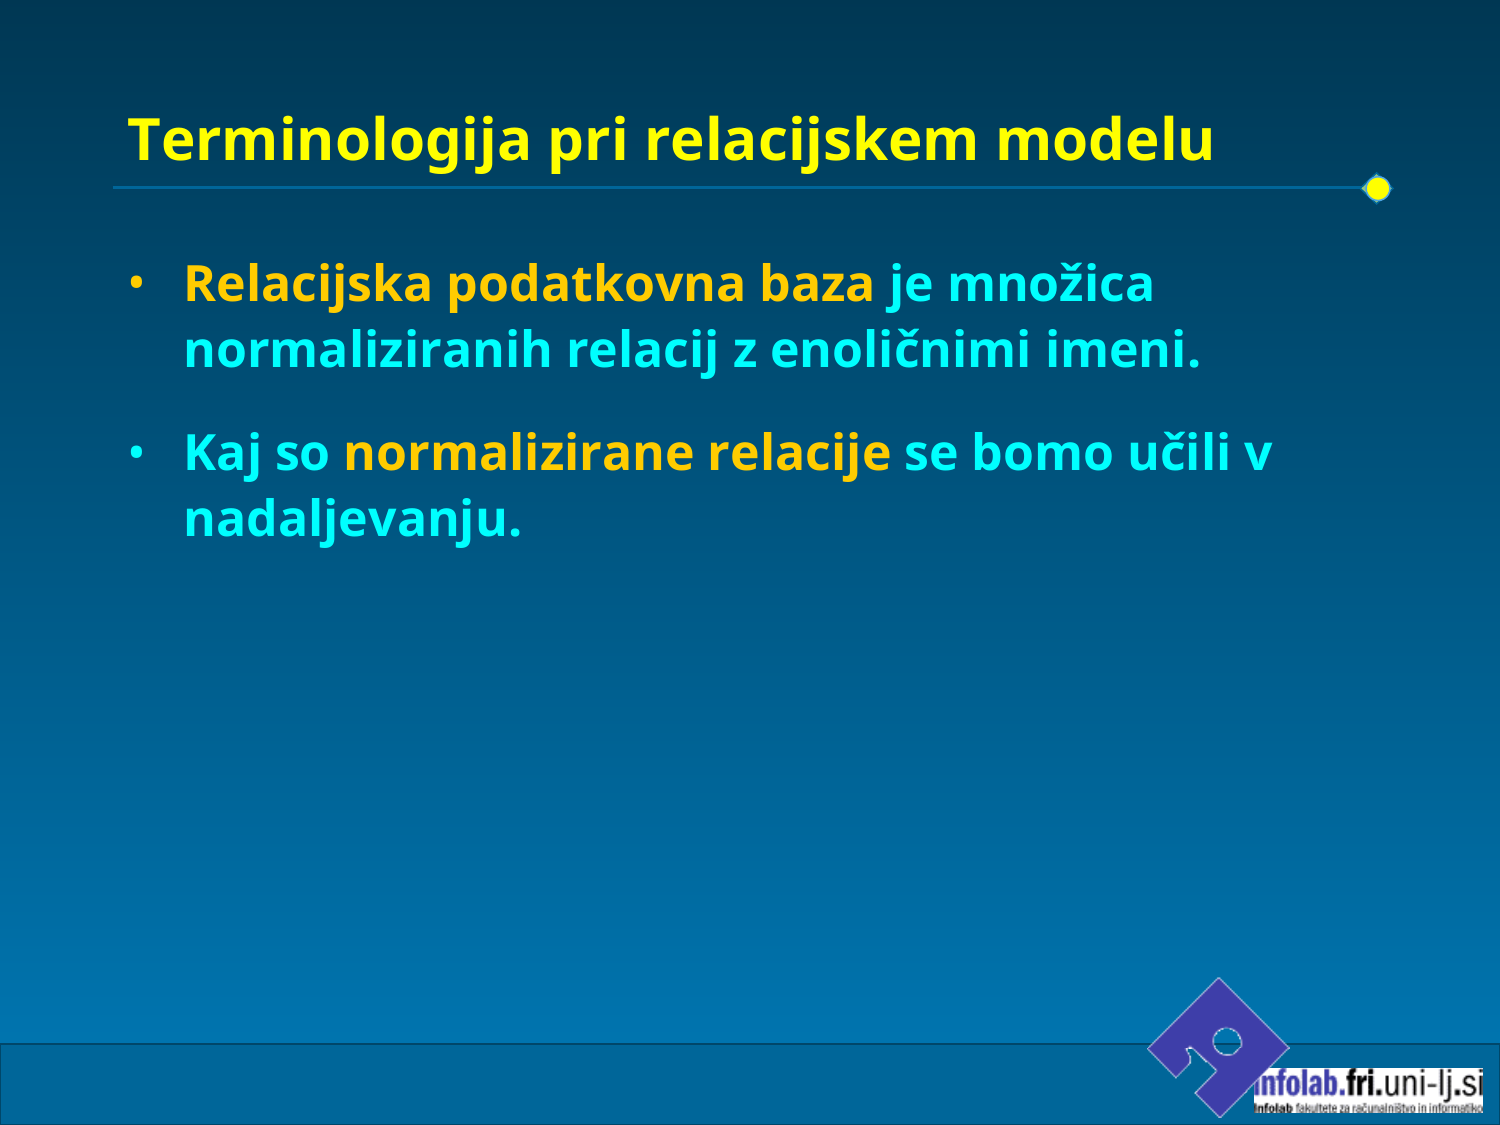

# Terminologija pri relacijskem modelu
Relacijska podatkovna baza je množica normaliziranih relacij z enoličnimi imeni.
Kaj so normalizirane relacije se bomo učili v nadaljevanju.